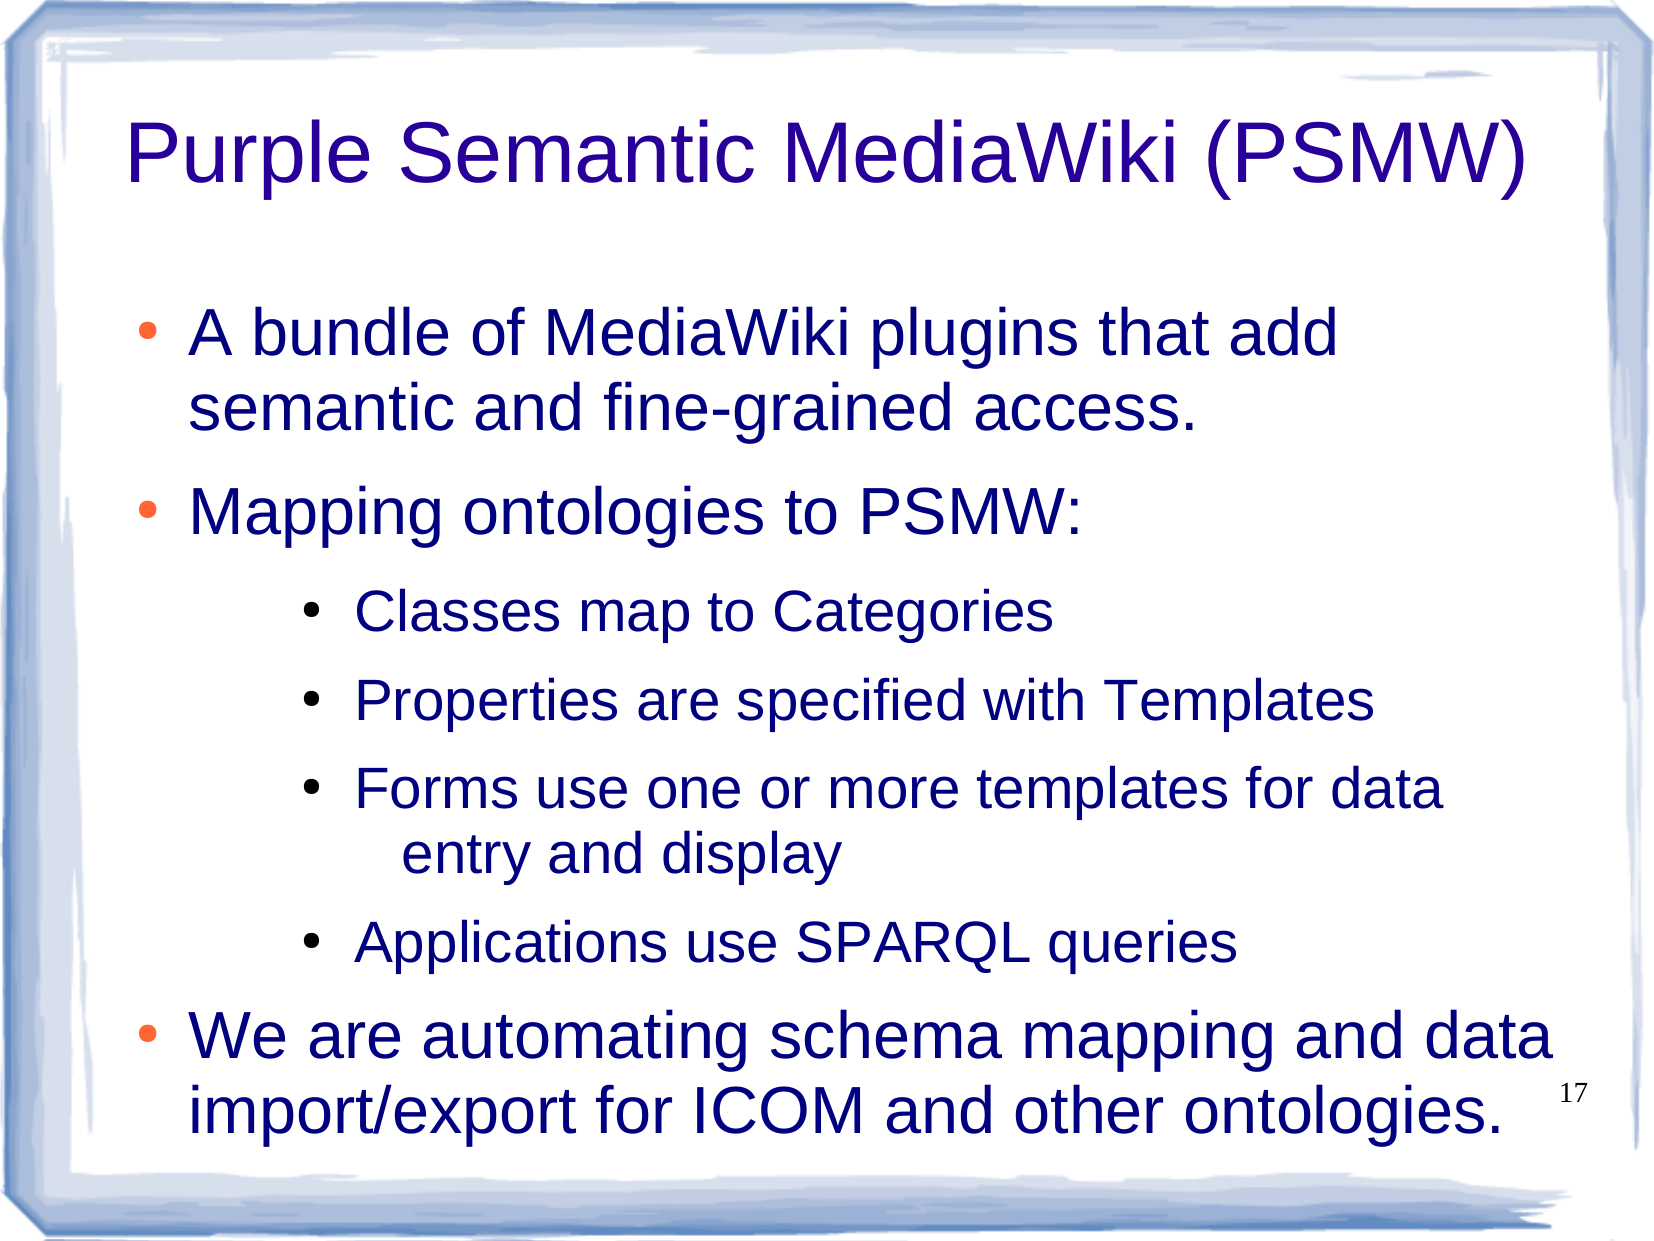

# Purple Semantic MediaWiki (PSMW)
A bundle of MediaWiki plugins that add semantic and fine-grained access.
Mapping ontologies to PSMW:
Classes map to Categories
Properties are specified with Templates
Forms use one or more templates for data entry and display
Applications use SPARQL queries
We are automating schema mapping and data import/export for ICOM and other ontologies.
17